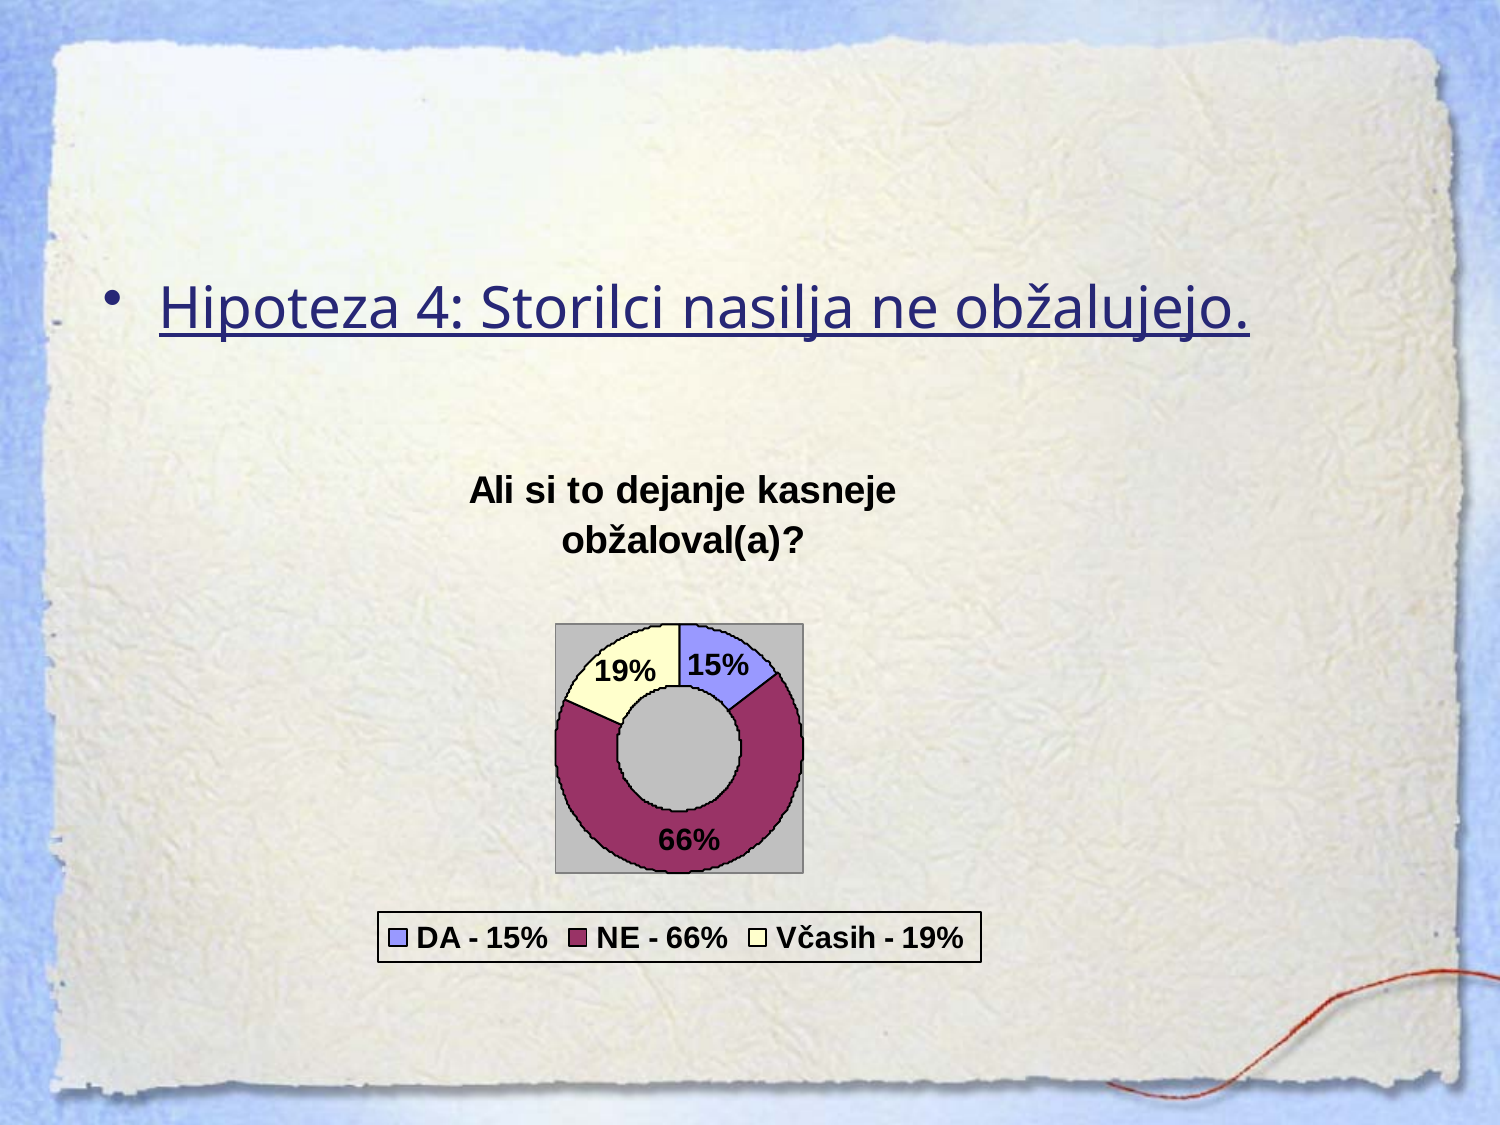

#
Hipoteza 4: Storilci nasilja ne obžalujejo.